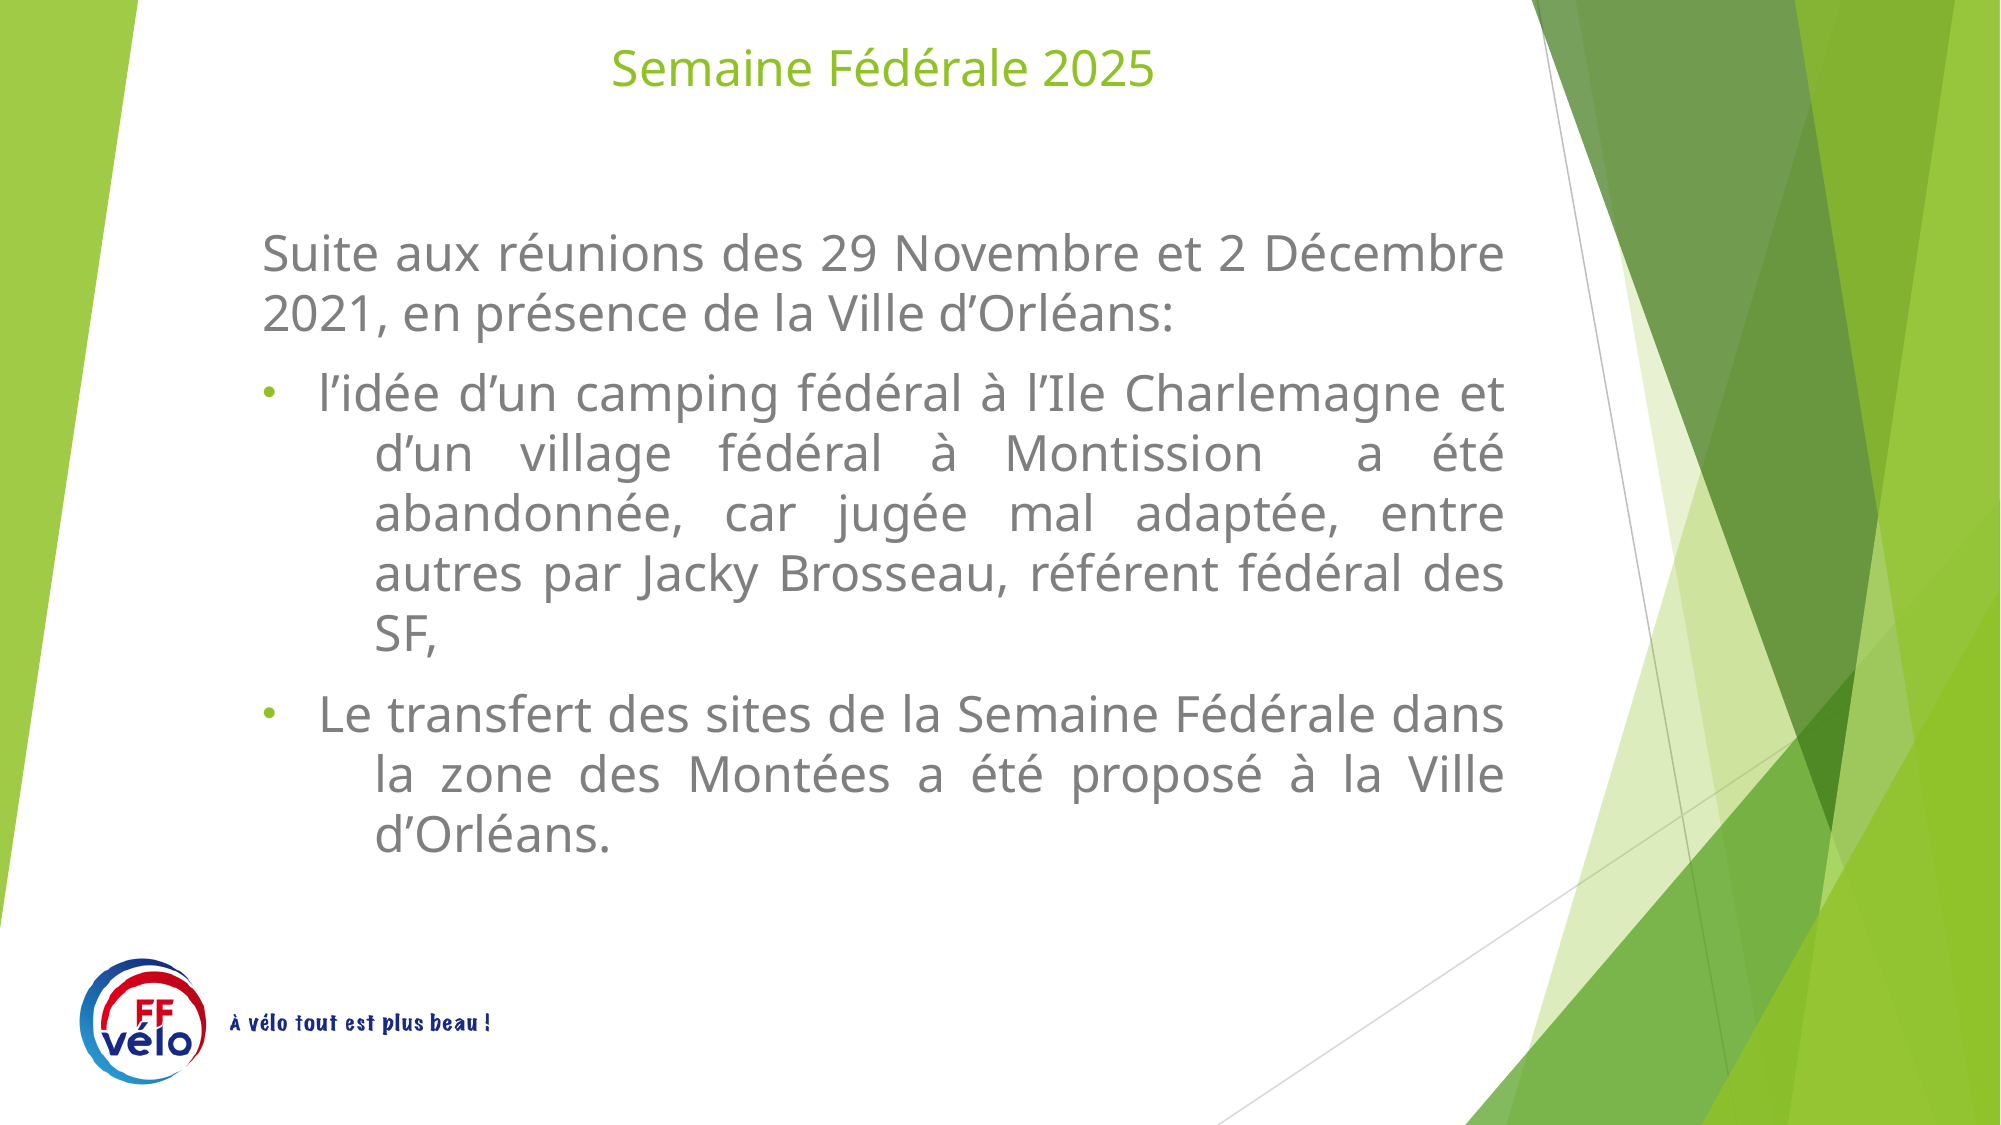

# Semaine Fédérale 2025
Suite aux réunions des 29 Novembre et 2 Décembre 2021, en présence de la Ville d’Orléans:
l’idée d’un camping fédéral à l’Ile Charlemagne et d’un village fédéral à Montission a été abandonnée, car jugée mal adaptée, entre autres par Jacky Brosseau, référent fédéral des SF,
Le transfert des sites de la Semaine Fédérale dans la zone des Montées a été proposé à la Ville d’Orléans.